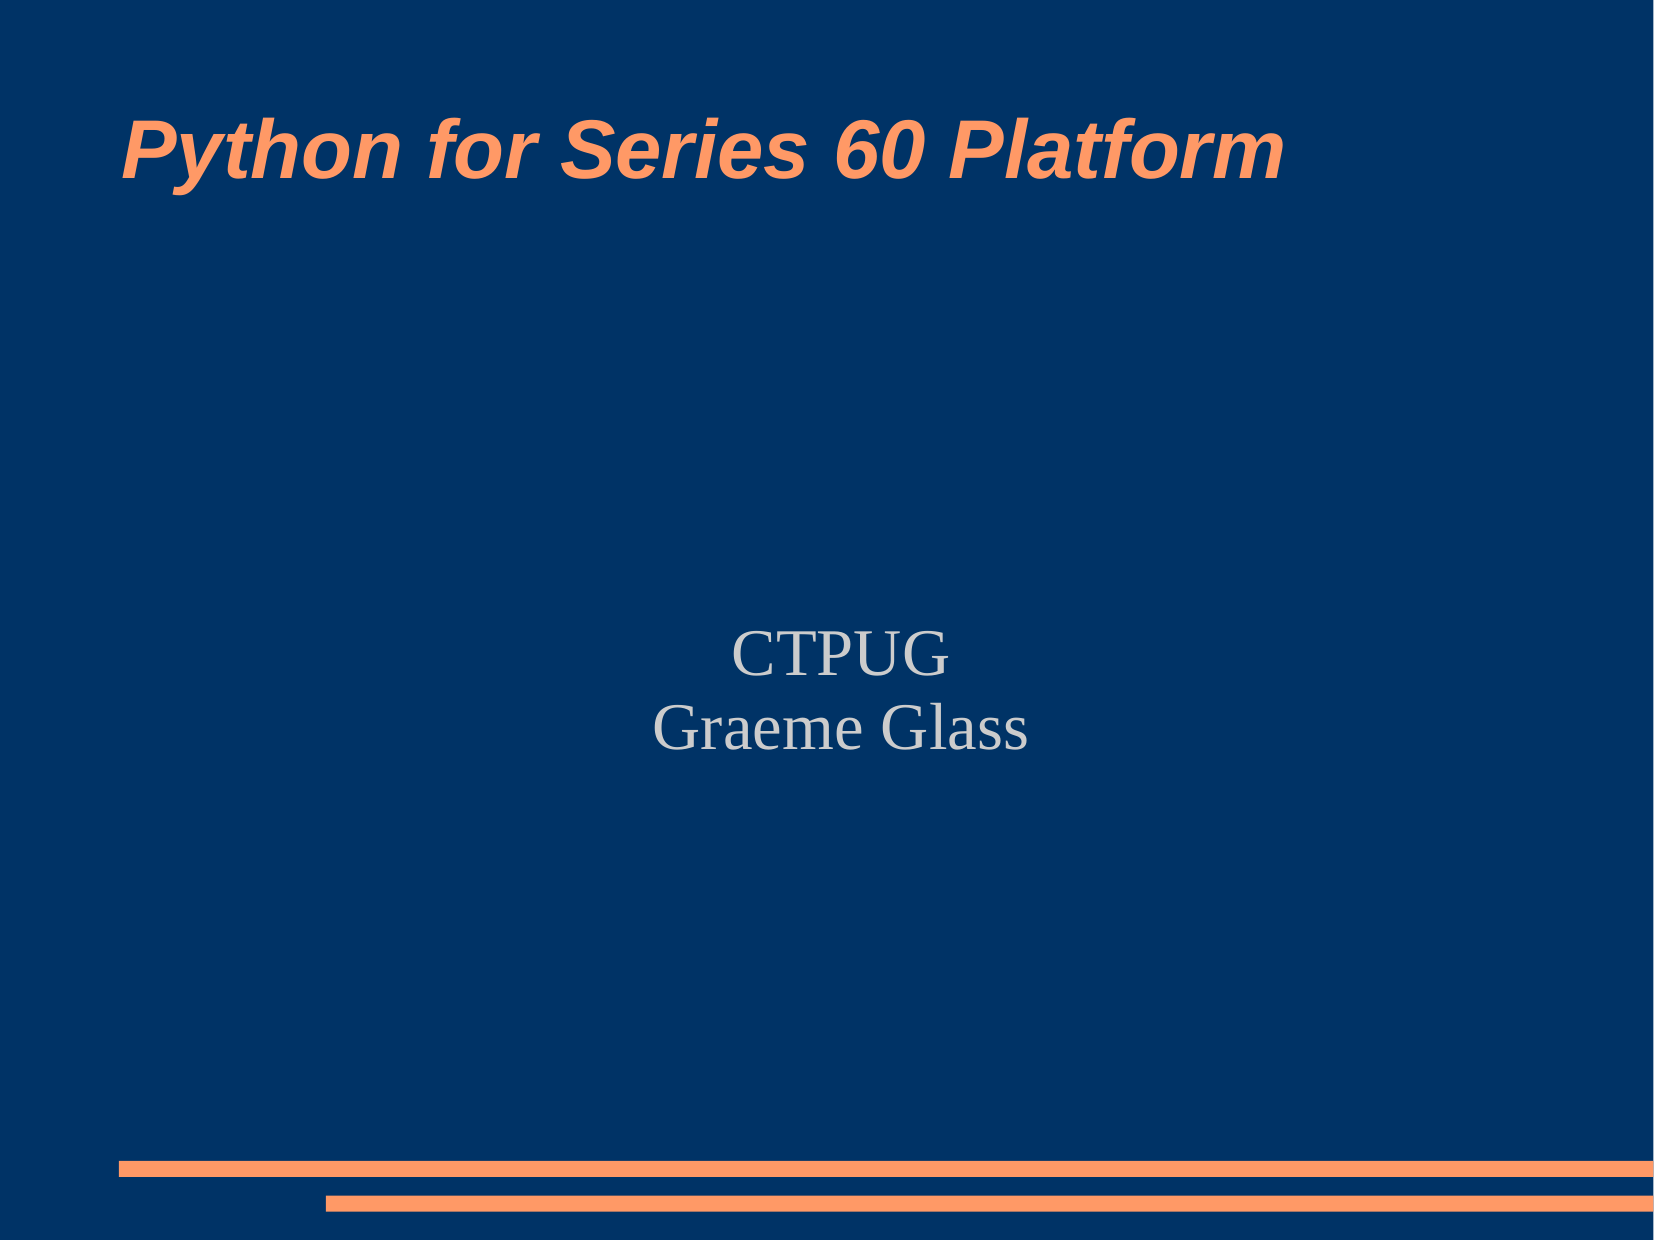

# Python for Series 60 Platform
CTPUG
Graeme Glass